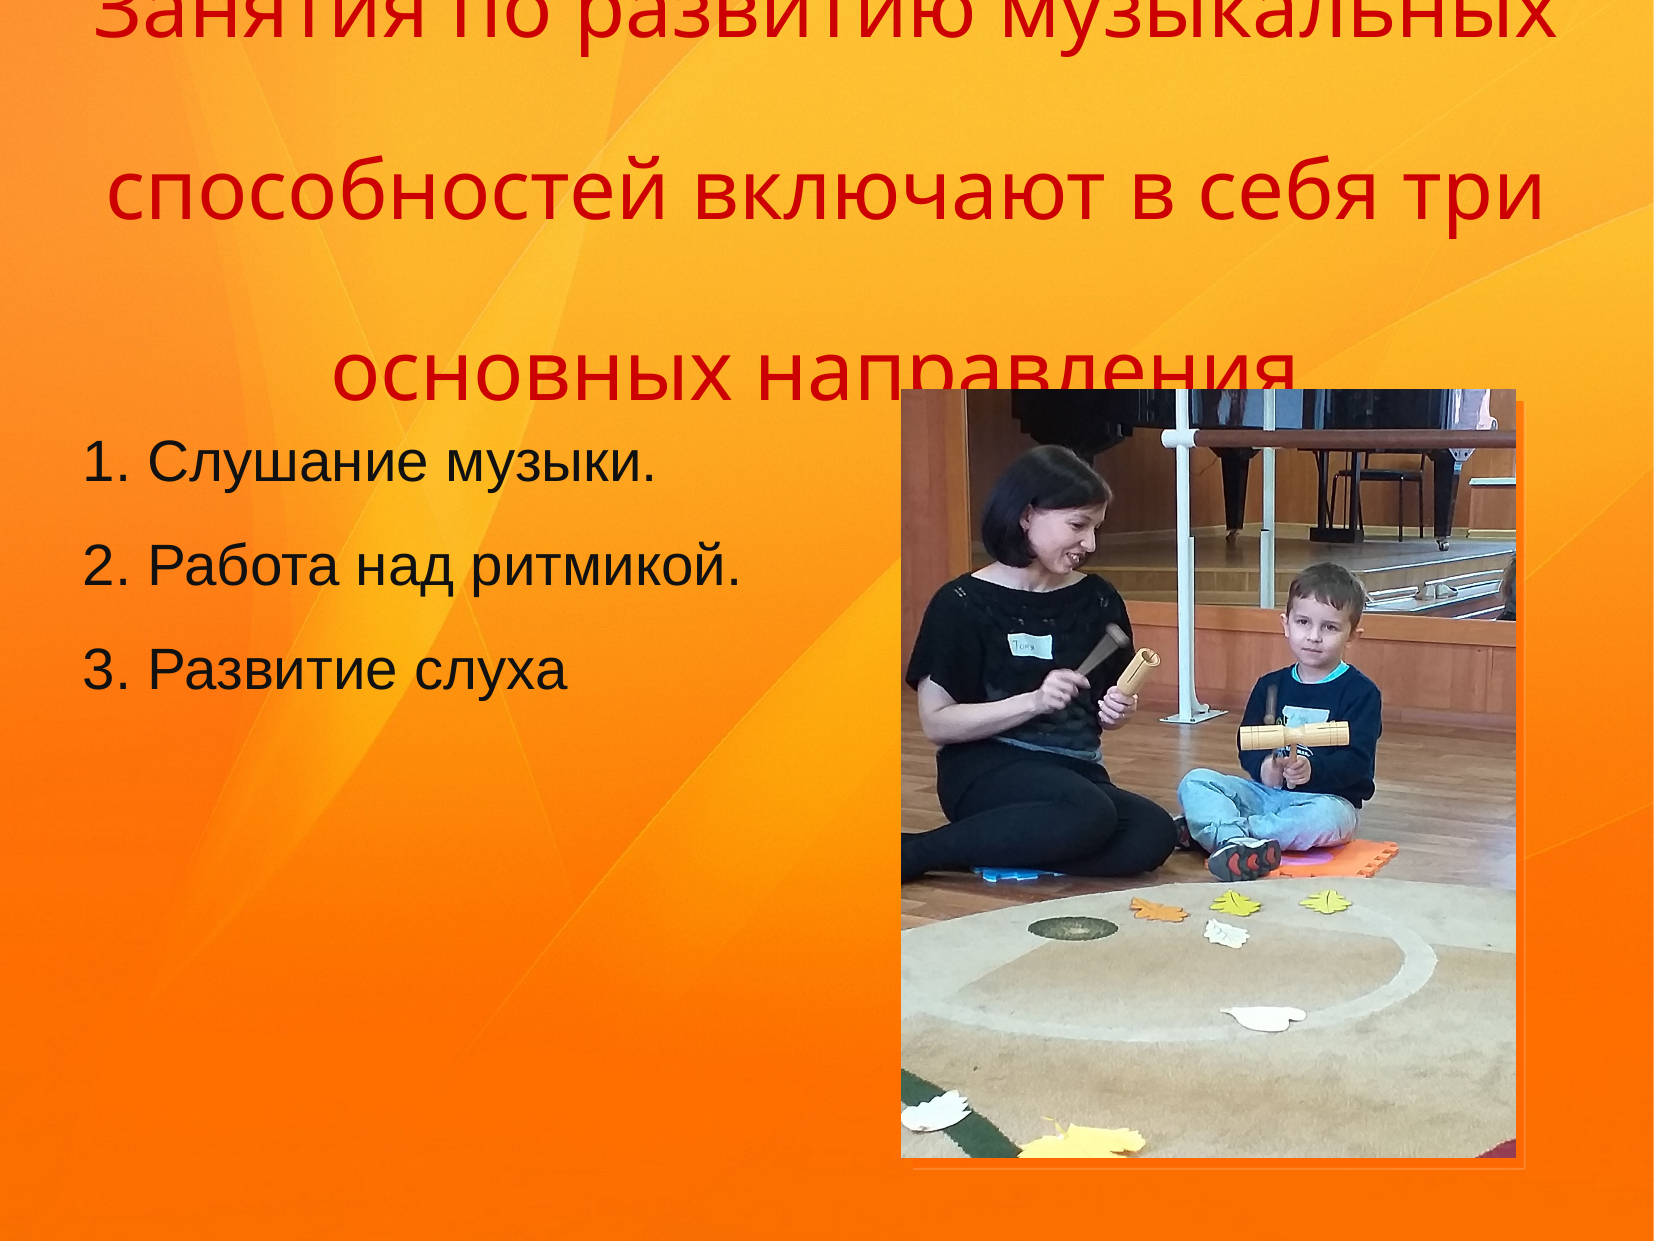

# Занятия по развитию музыкальных способностей включают в себя три основных направления.
1. Слушание музыки.
2. Работа над ритмикой.
3. Развитие слуха